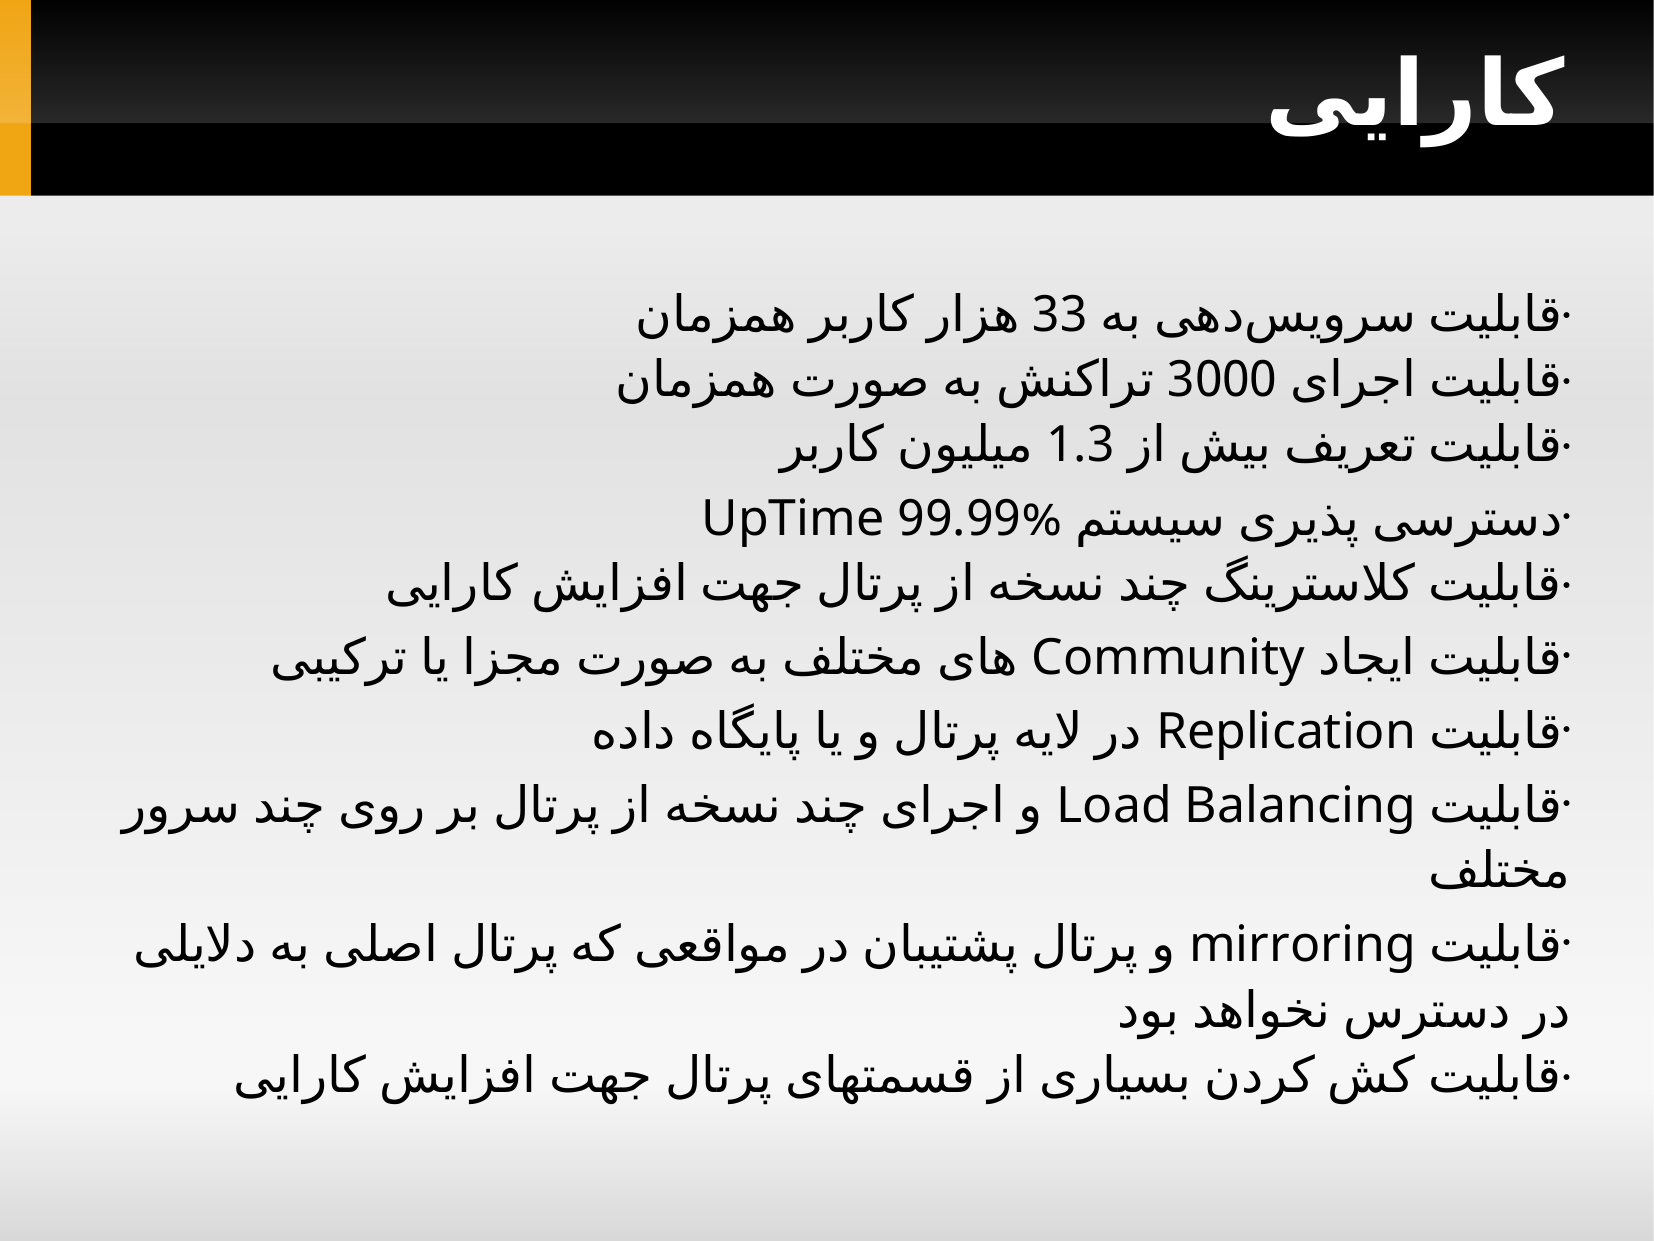

# کارایی
قابلیت سرویس‌دهی به 33 هزار کاربر همزمان
قابلیت اجرای 3000 تراکنش به صورت همزمان
قابلیت تعریف بیش از 1.3 میلیون کاربر
دسترسی پذیری سیستم %99.99 UpTime
قابلیت کلاسترینگ چند نسخه از پرتال جهت افزایش کارایی
قابلیت ایجاد Community های مختلف به صورت مجزا یا ترکیبی
قابلیت Replication در لایه پرتال و یا پایگاه داده
قابلیت Load Balancing و اجرای چند نسخه از پرتال بر روی چند سرور مختلف
قابلیت mirroring و پرتال پشتیبان در مواقعی که پرتال اصلی به دلایلی در دسترس نخواهد بود
قابلیت کش کردن بسیاری از قسمتهای پرتال جهت افزایش کارایی